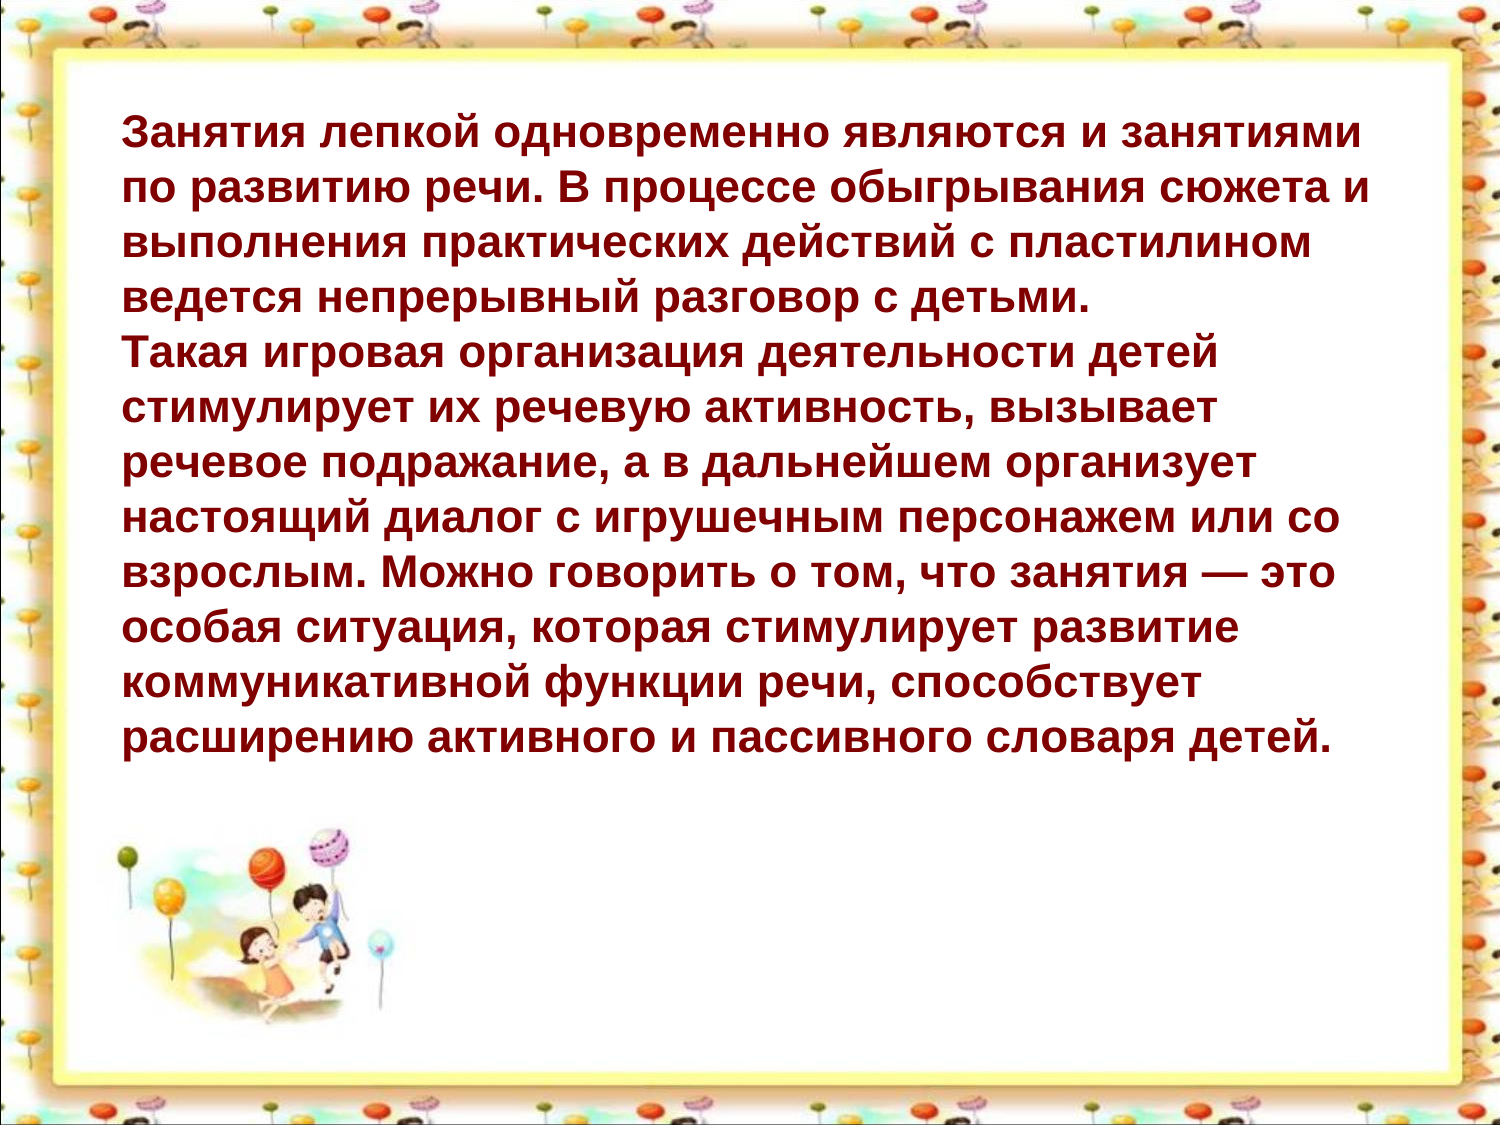

Занятия лепкой одновременно являются и занятиями по развитию речи. В процессе обыгрывания сюжета и выполнения практических действий с пластилином ведется непрерывный разговор с детьми.
Такая игровая организация деятельности детей стимулирует их речевую активность, вызывает речевое подражание, а в дальнейшем организует настоящий диалог с игрушечным персонажем или со взрослым. Можно говорить о том, что занятия — это особая ситуация, которая стимулирует развитие коммуникативной функции речи, способствует расширению активного и пассивного словаря детей.